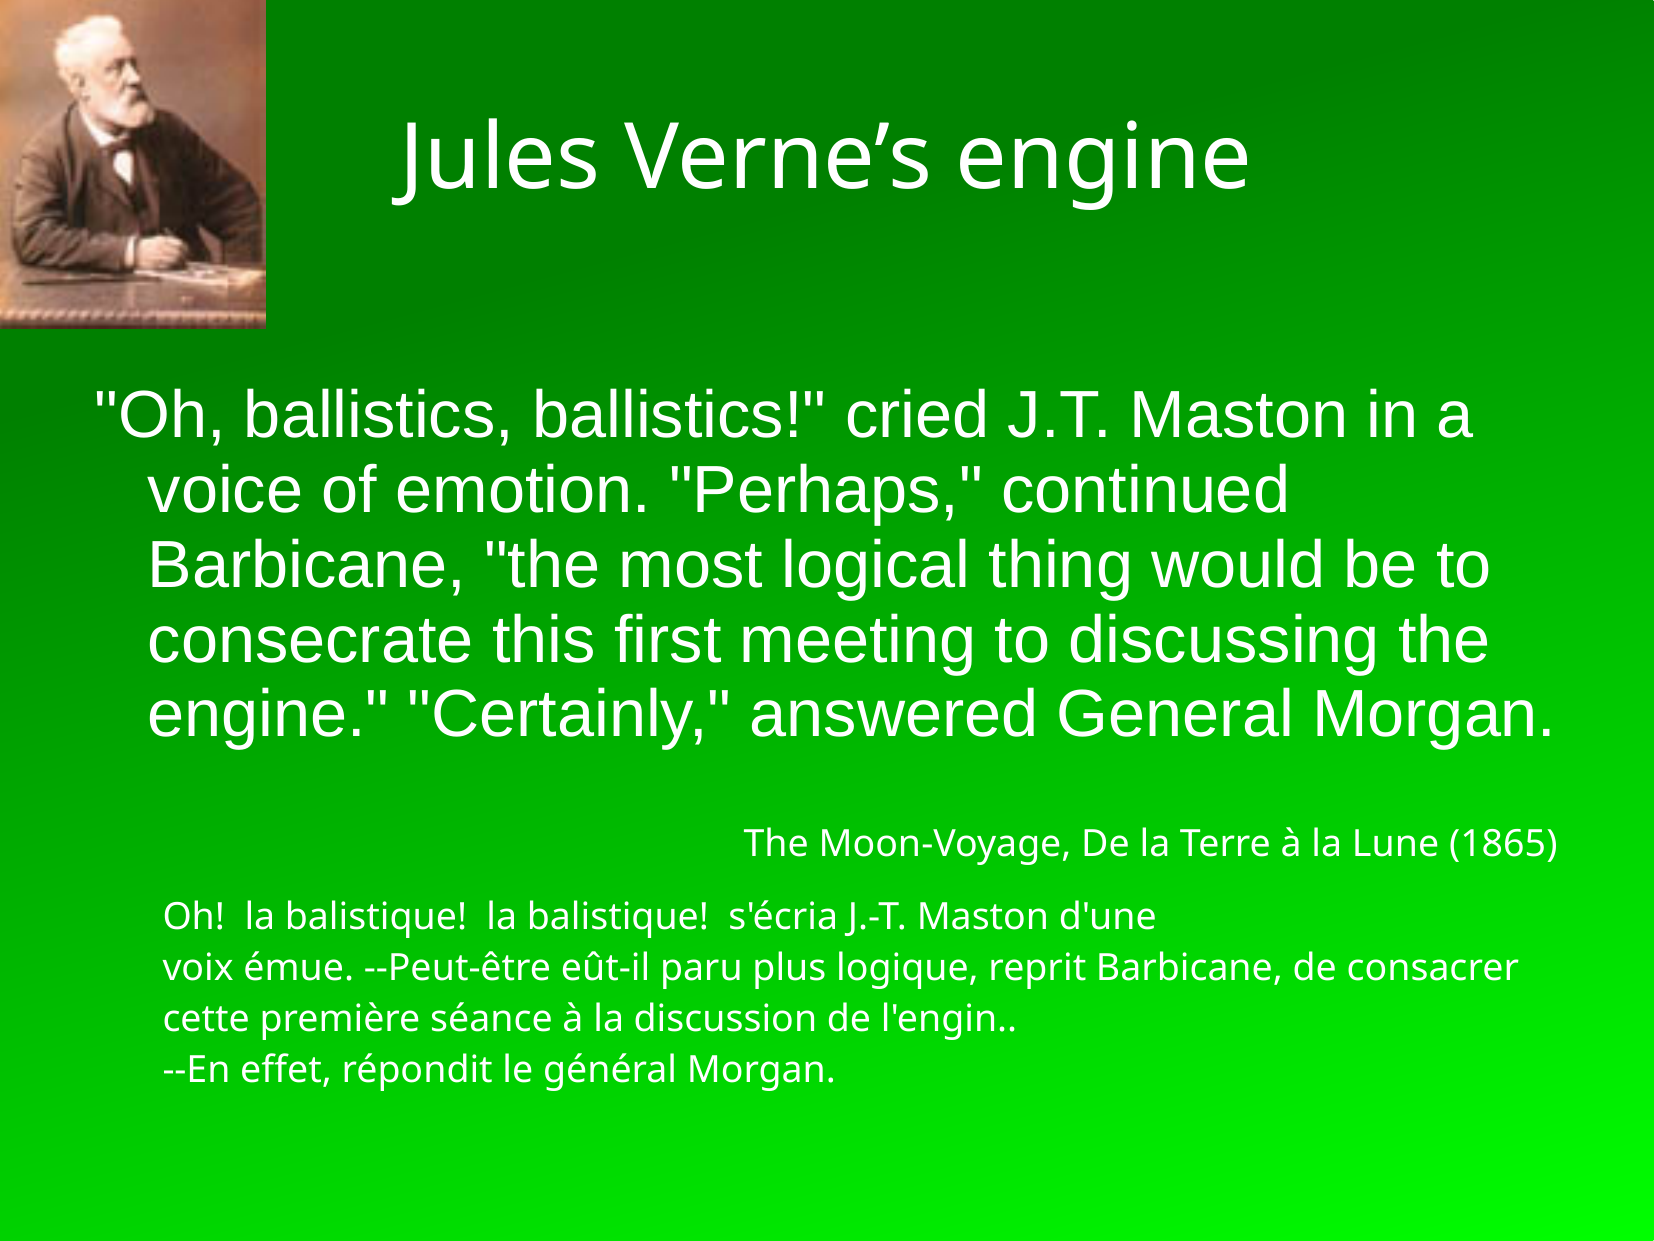

# Jules Verne’s engine
"Oh, ballistics, ballistics!" cried J.T. Maston in a voice of emotion. "Perhaps," continued Barbicane, "the most logical thing would be to consecrate this first meeting to discussing the engine." "Certainly," answered General Morgan.
The Moon-Voyage, De la Terre à la Lune (1865)
Oh! la balistique! la balistique! s'écria J.-T. Maston d'une
voix émue. --Peut-être eût-il paru plus logique, reprit Barbicane, de consacrer
cette première séance à la discussion de l'engin..
--En effet, répondit le général Morgan.